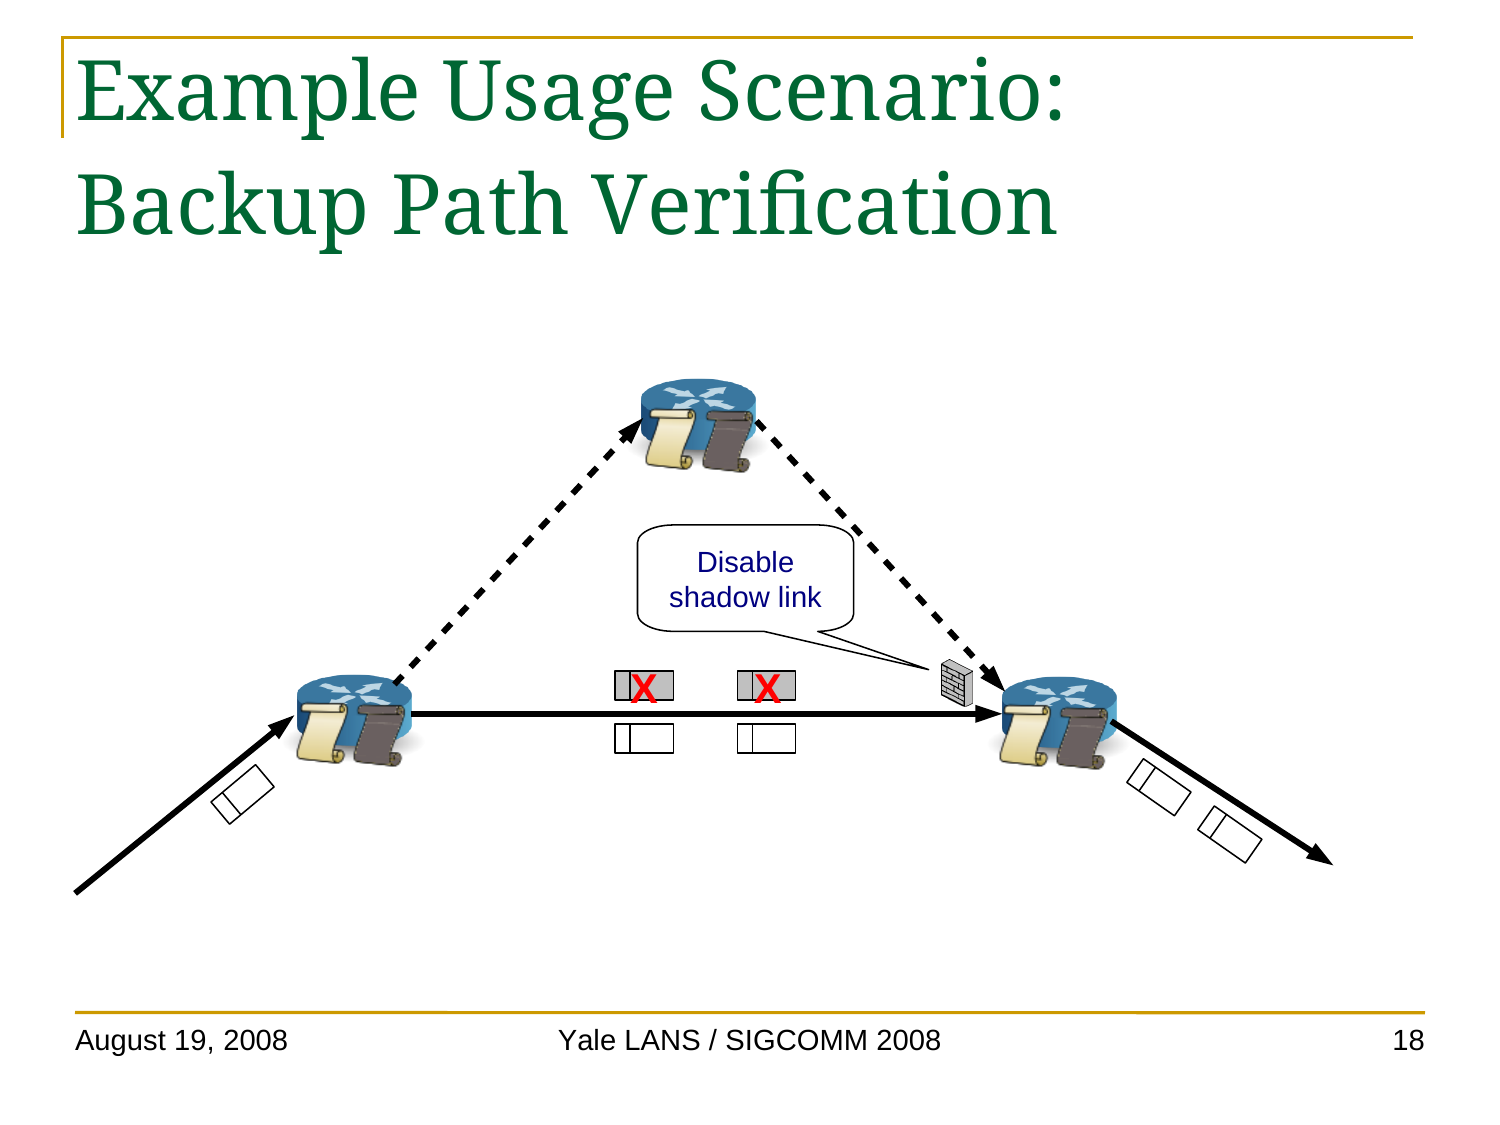

# Example Usage Scenario: Backup Path Verification
Disable
shadow link
X
X
August 19, 2008
Yale LANS / SIGCOMM 2008
18